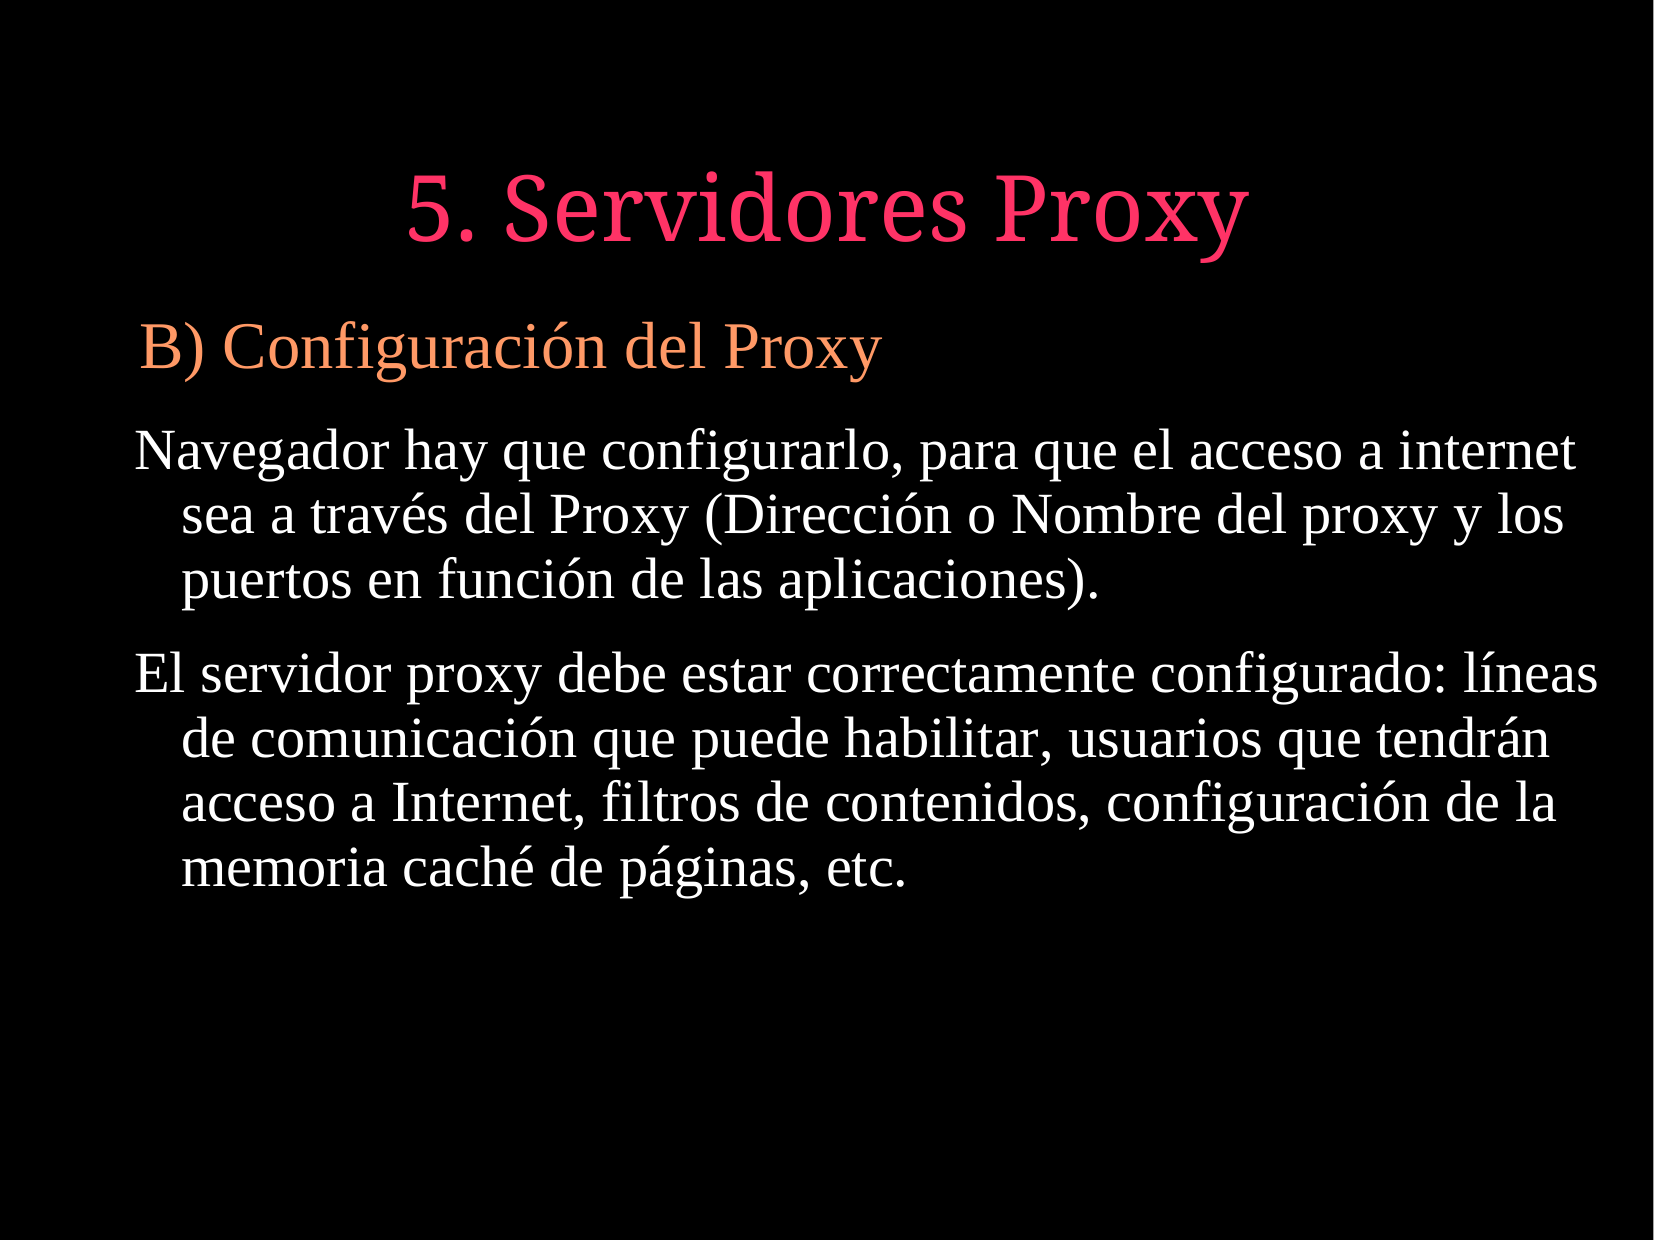

# 5. Servidores Proxy
B) Configuración del Proxy
Navegador hay que configurarlo, para que el acceso a internet sea a través del Proxy (Dirección o Nombre del proxy y los puertos en función de las aplicaciones).
El servidor proxy debe estar correctamente configurado: líneas de comunicación que puede habilitar, usuarios que tendrán acceso a Internet, filtros de contenidos, configuración de la memoria caché de páginas, etc.